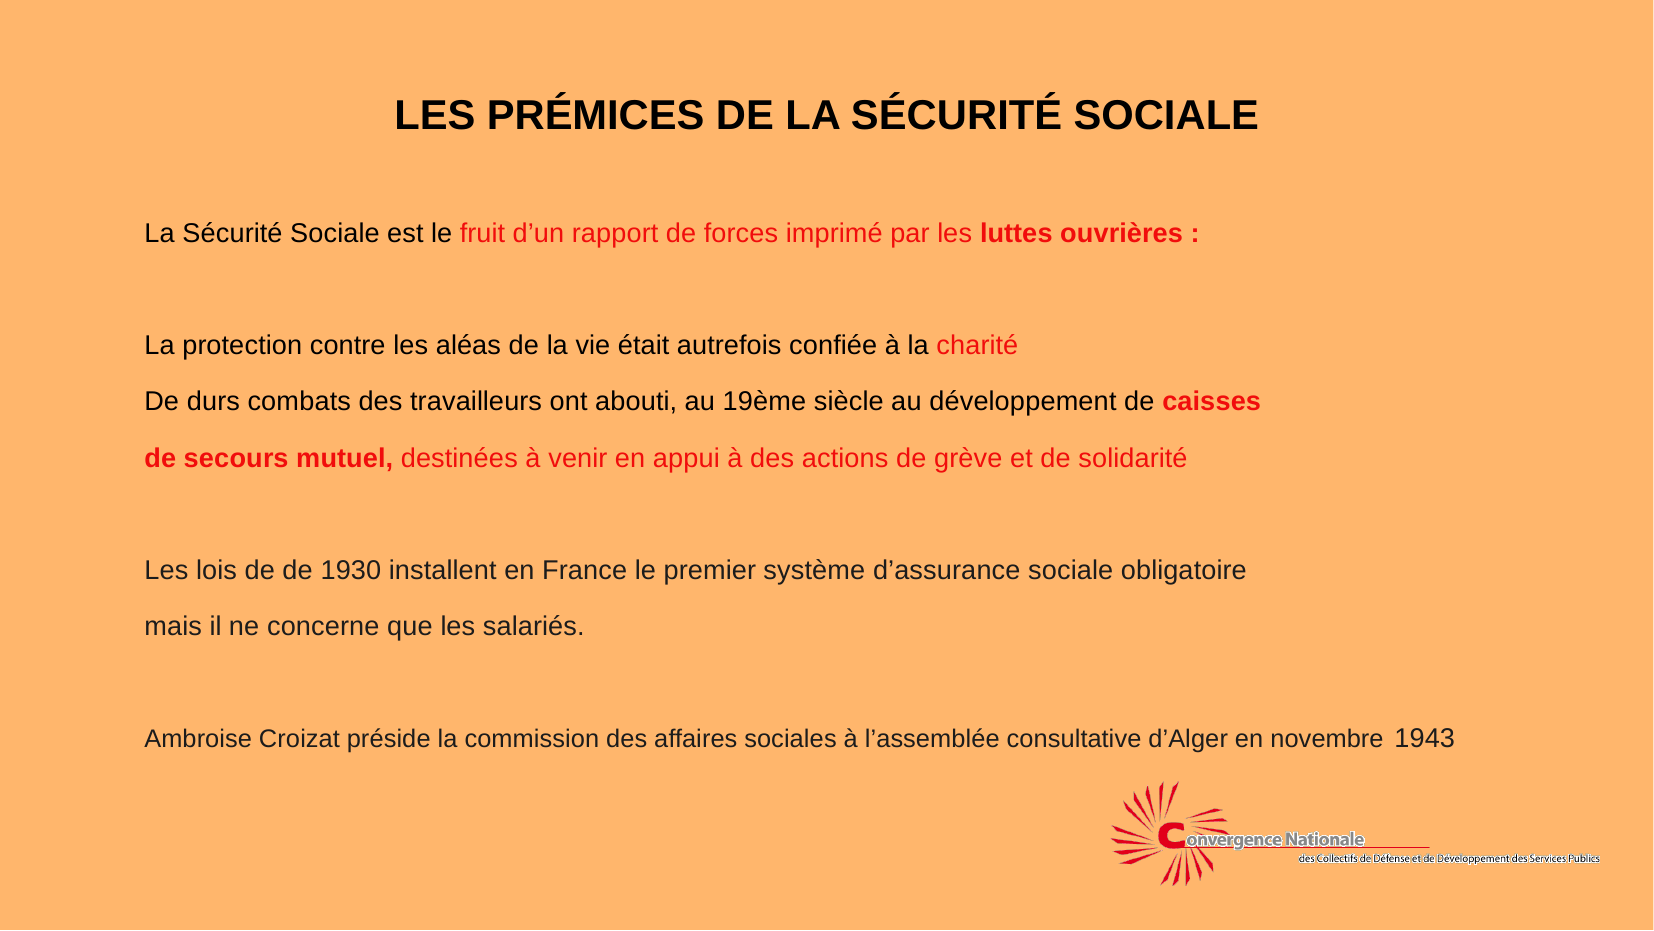

# LES PRÉMICES DE LA SÉCURITÉ SOCIALE
La Sécurité Sociale est le fruit d’un rapport de forces imprimé par les luttes ouvrières :
La protection contre les aléas de la vie était autrefois confiée à la charité
De durs combats des travailleurs ont abouti, au 19ème siècle au développement de caisses
de secours mutuel, destinées à venir en appui à des actions de grève et de solidarité
Les lois de de 1930 installent en France le premier système d’assurance sociale obligatoire
mais il ne concerne que les salariés.
Ambroise Croizat préside la commission des affaires sociales à l’assemblée consultative d’Alger en novembre 1943